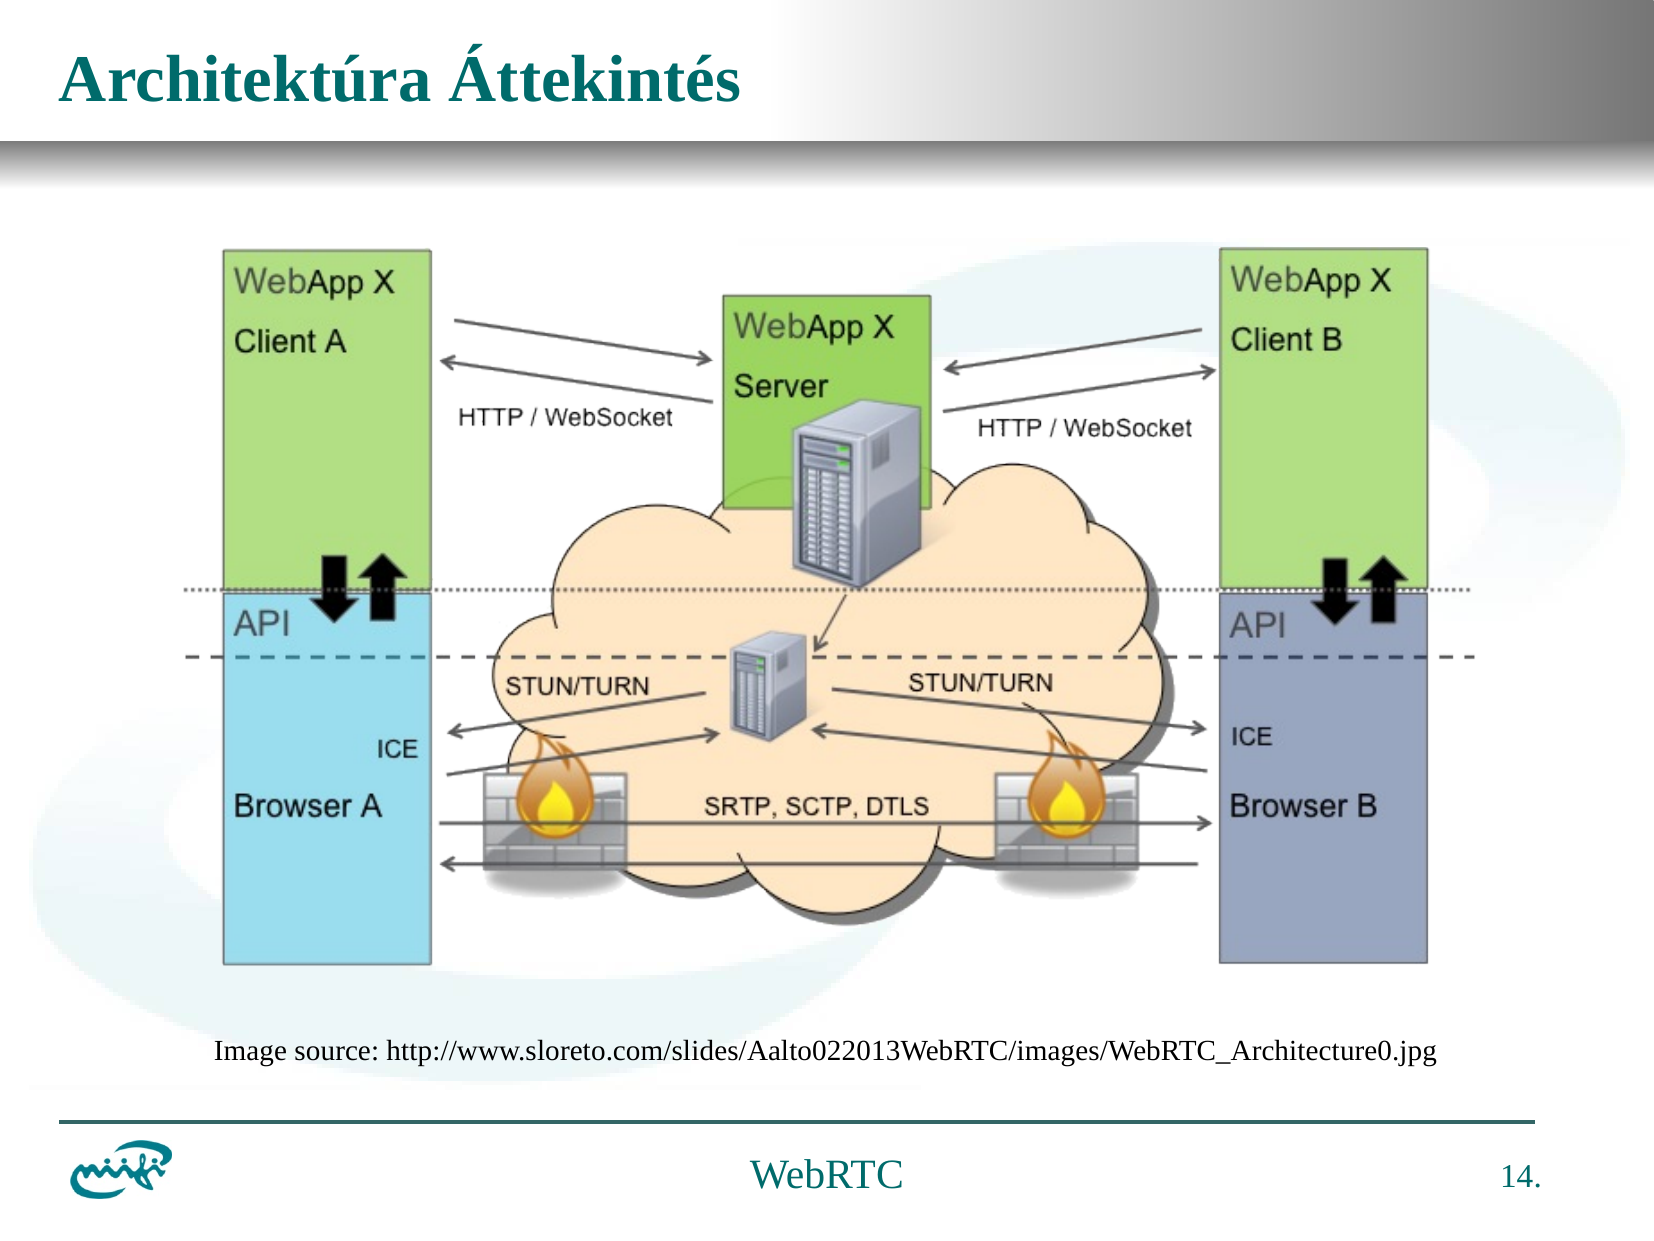

# Architektúra Áttekintés
Image source: http://www.sloreto.com/slides/Aalto022013WebRTC/images/WebRTC_Architecture0.jpg
WebRTC
14